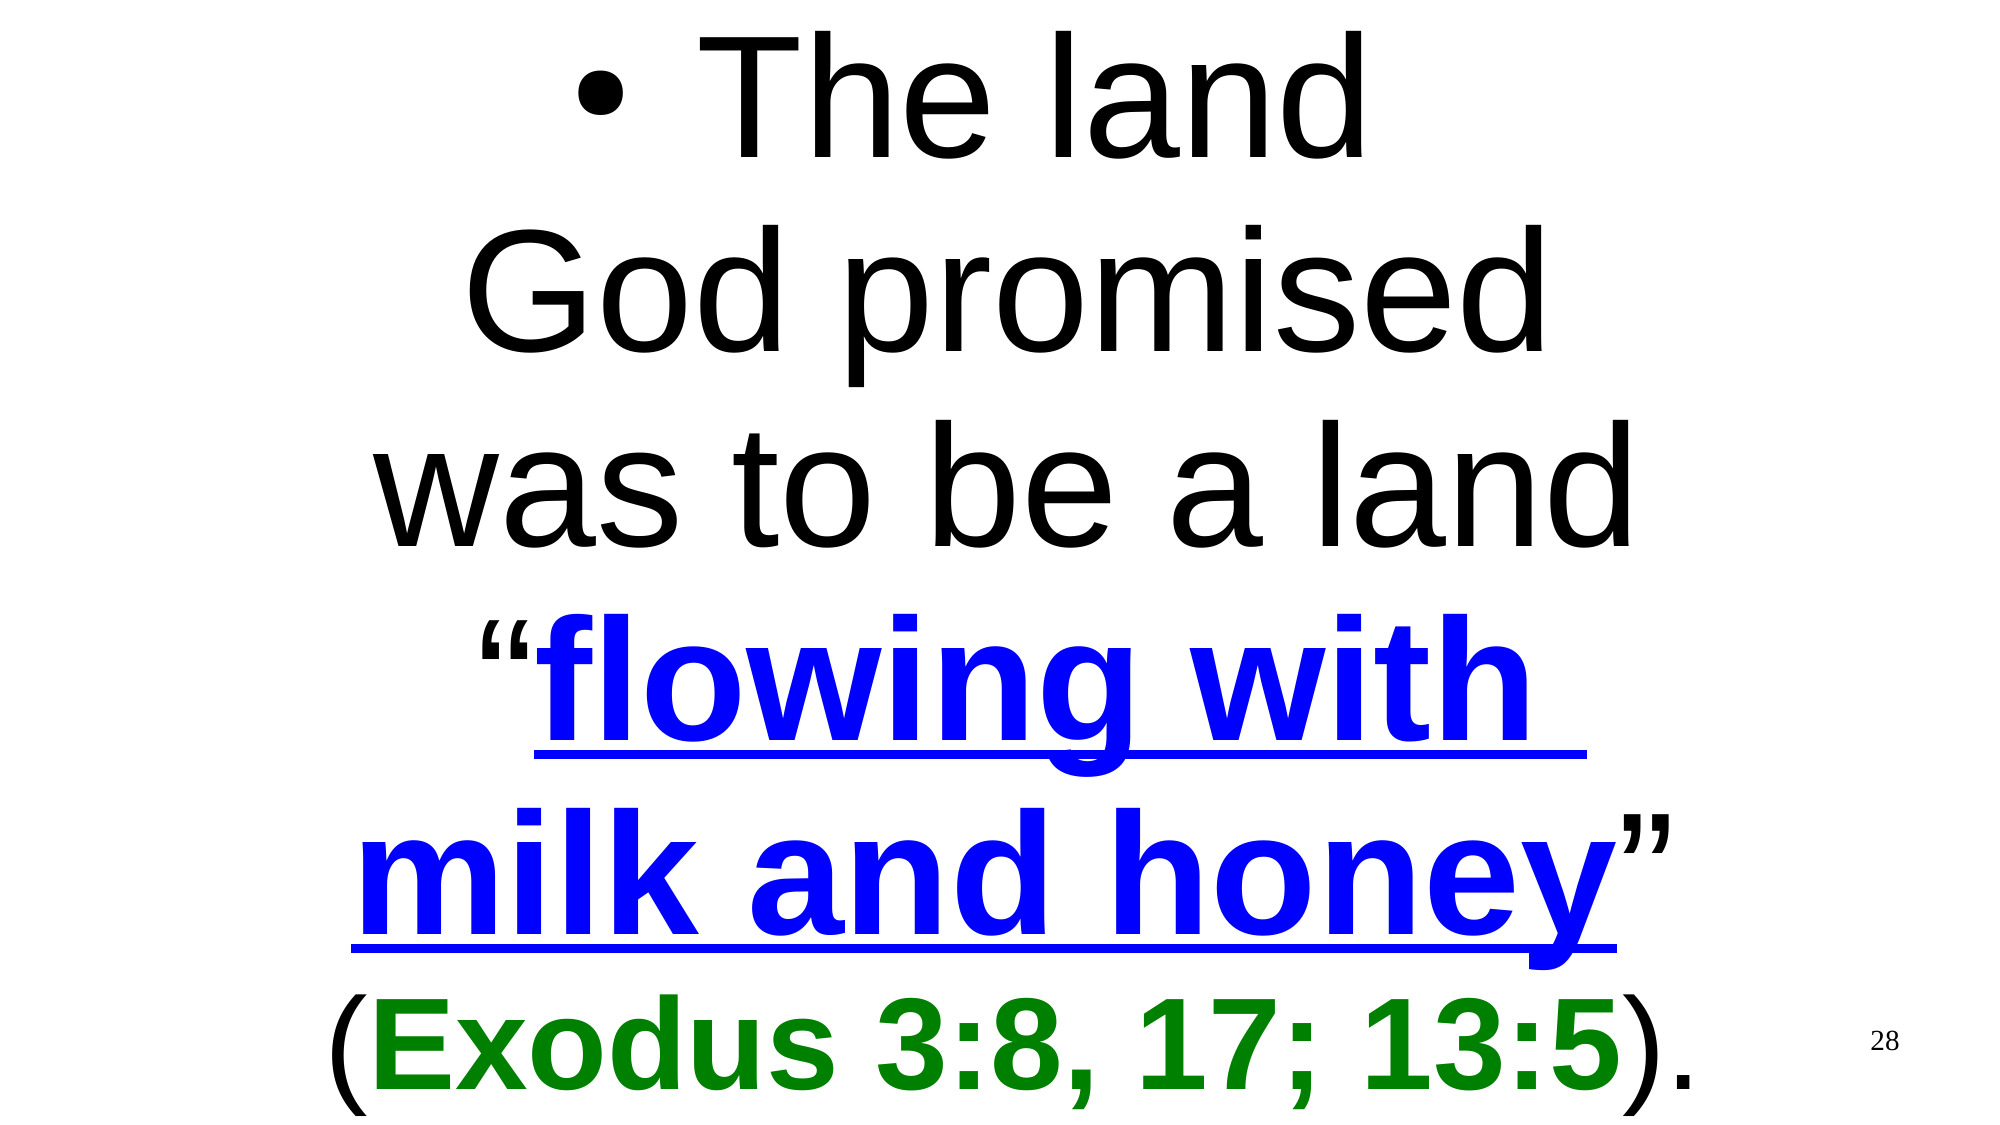

# The land God promised was to be a land “flowing with milk and honey” (Exodus 3:8, 17; 13:5).
28